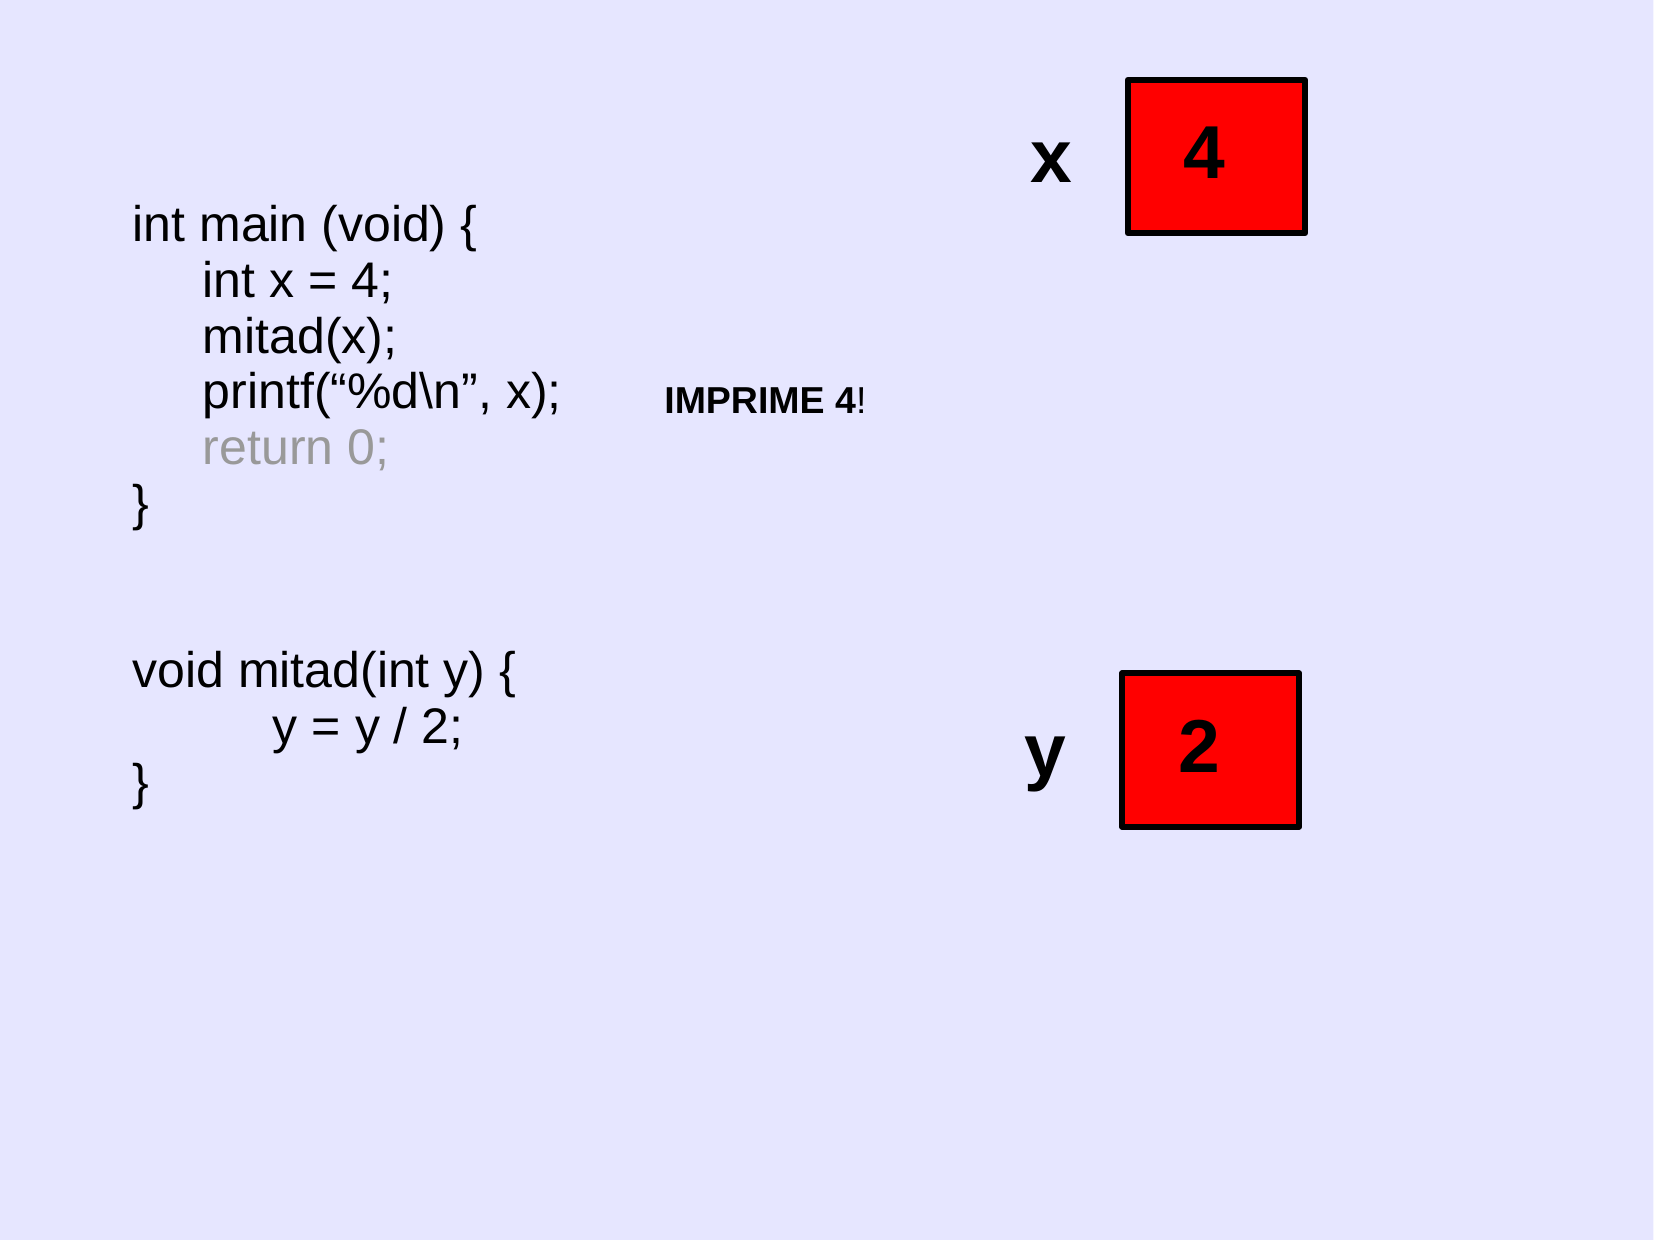

4
x
int main (void) {
 int x = 4;
 mitad(x);
 printf(“%d\n”, x);
 return 0;
}
void mitad(int y) {
 y = y / 2;
}
IMPRIME 4!
2
y